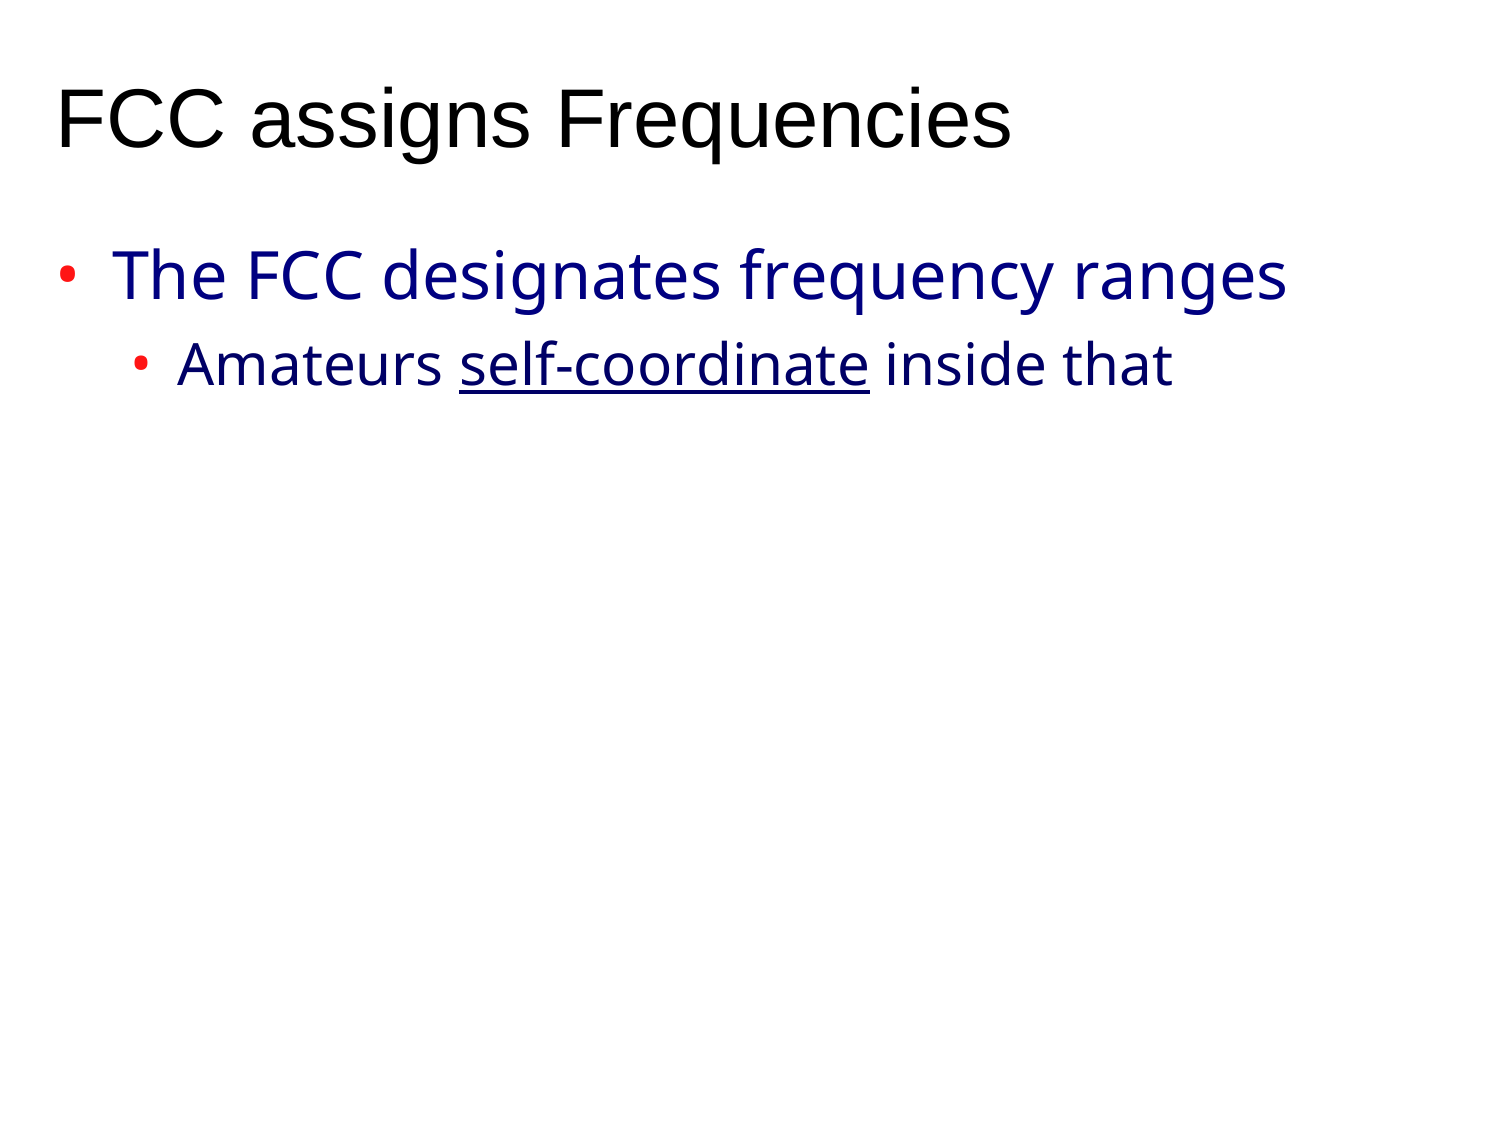

# FCC assigns Frequencies
The FCC designates frequency ranges
Amateurs self-coordinate inside that